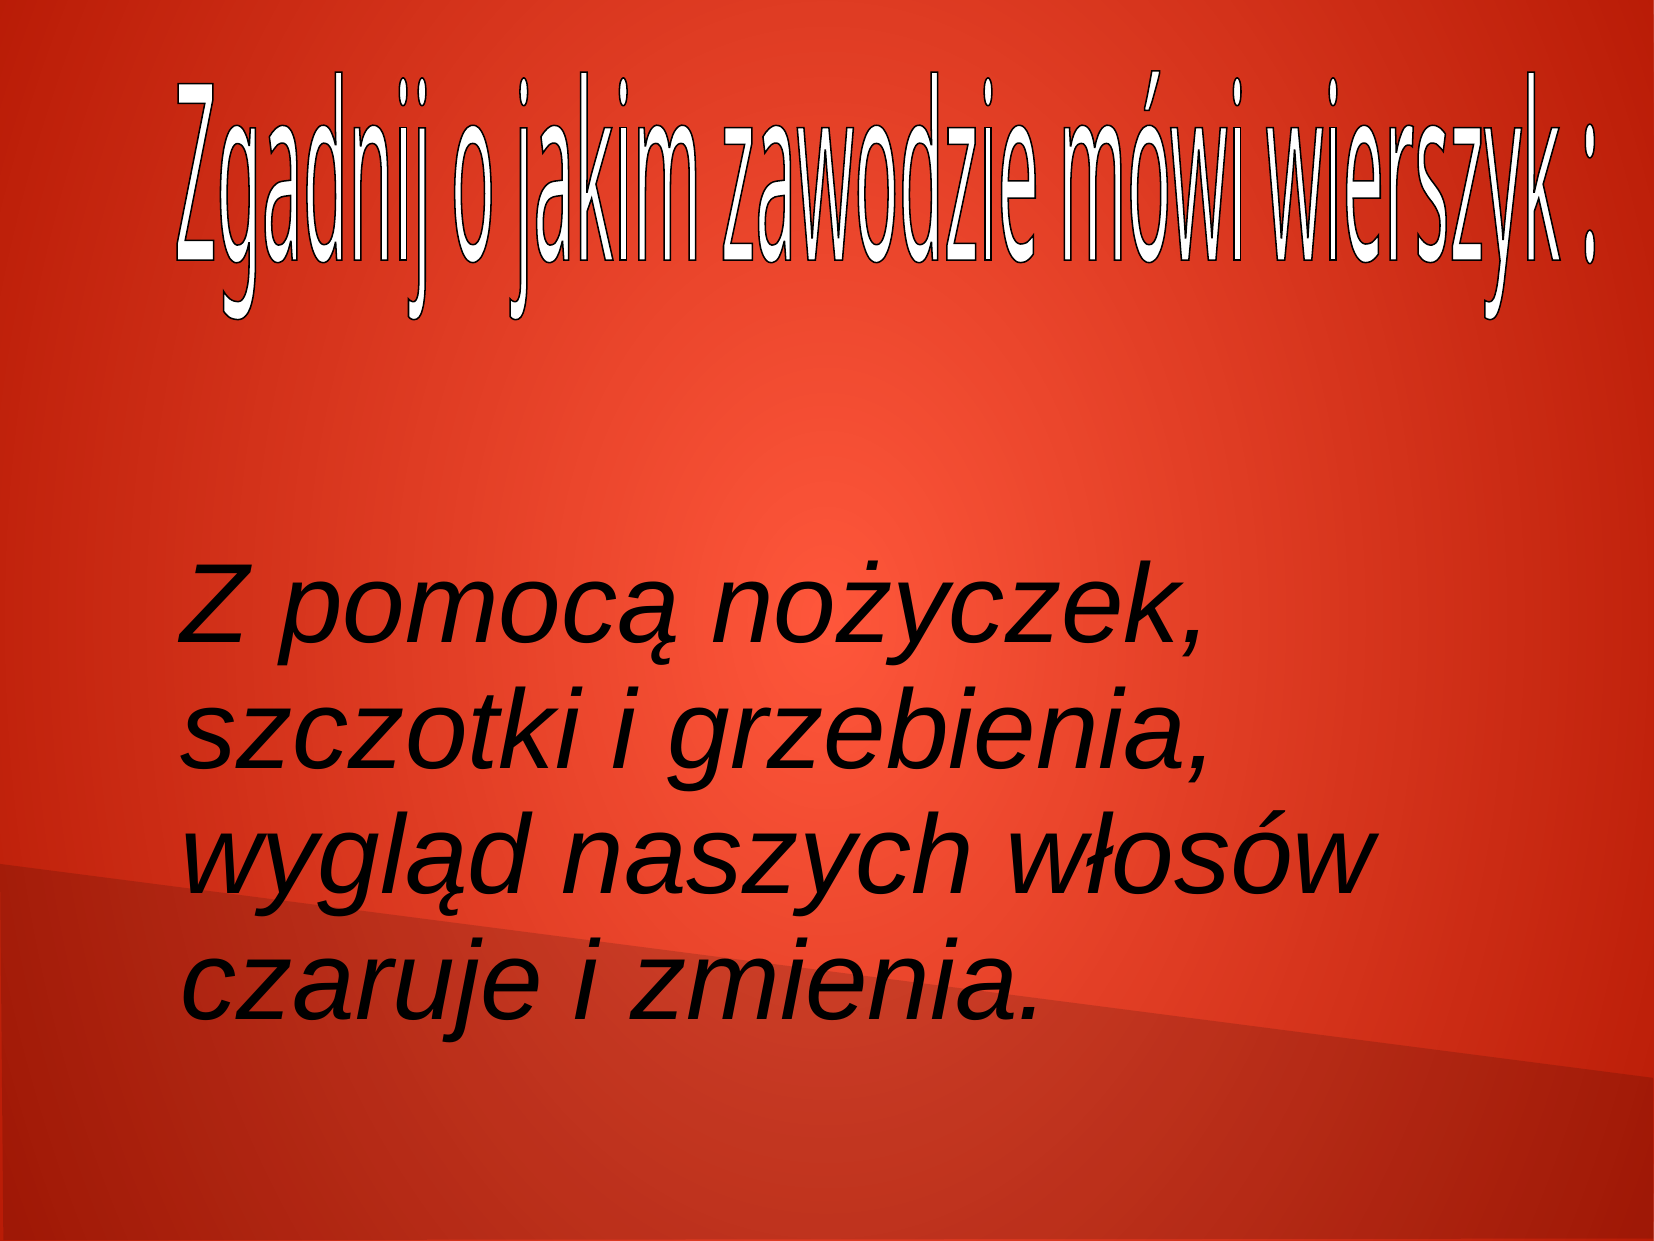

Zgadnij o jakim zawodzie mówi wierszyk :
Z pomocą nożyczek,
szczotki i grzebienia,
wygląd naszych włosów
czaruje i zmienia.